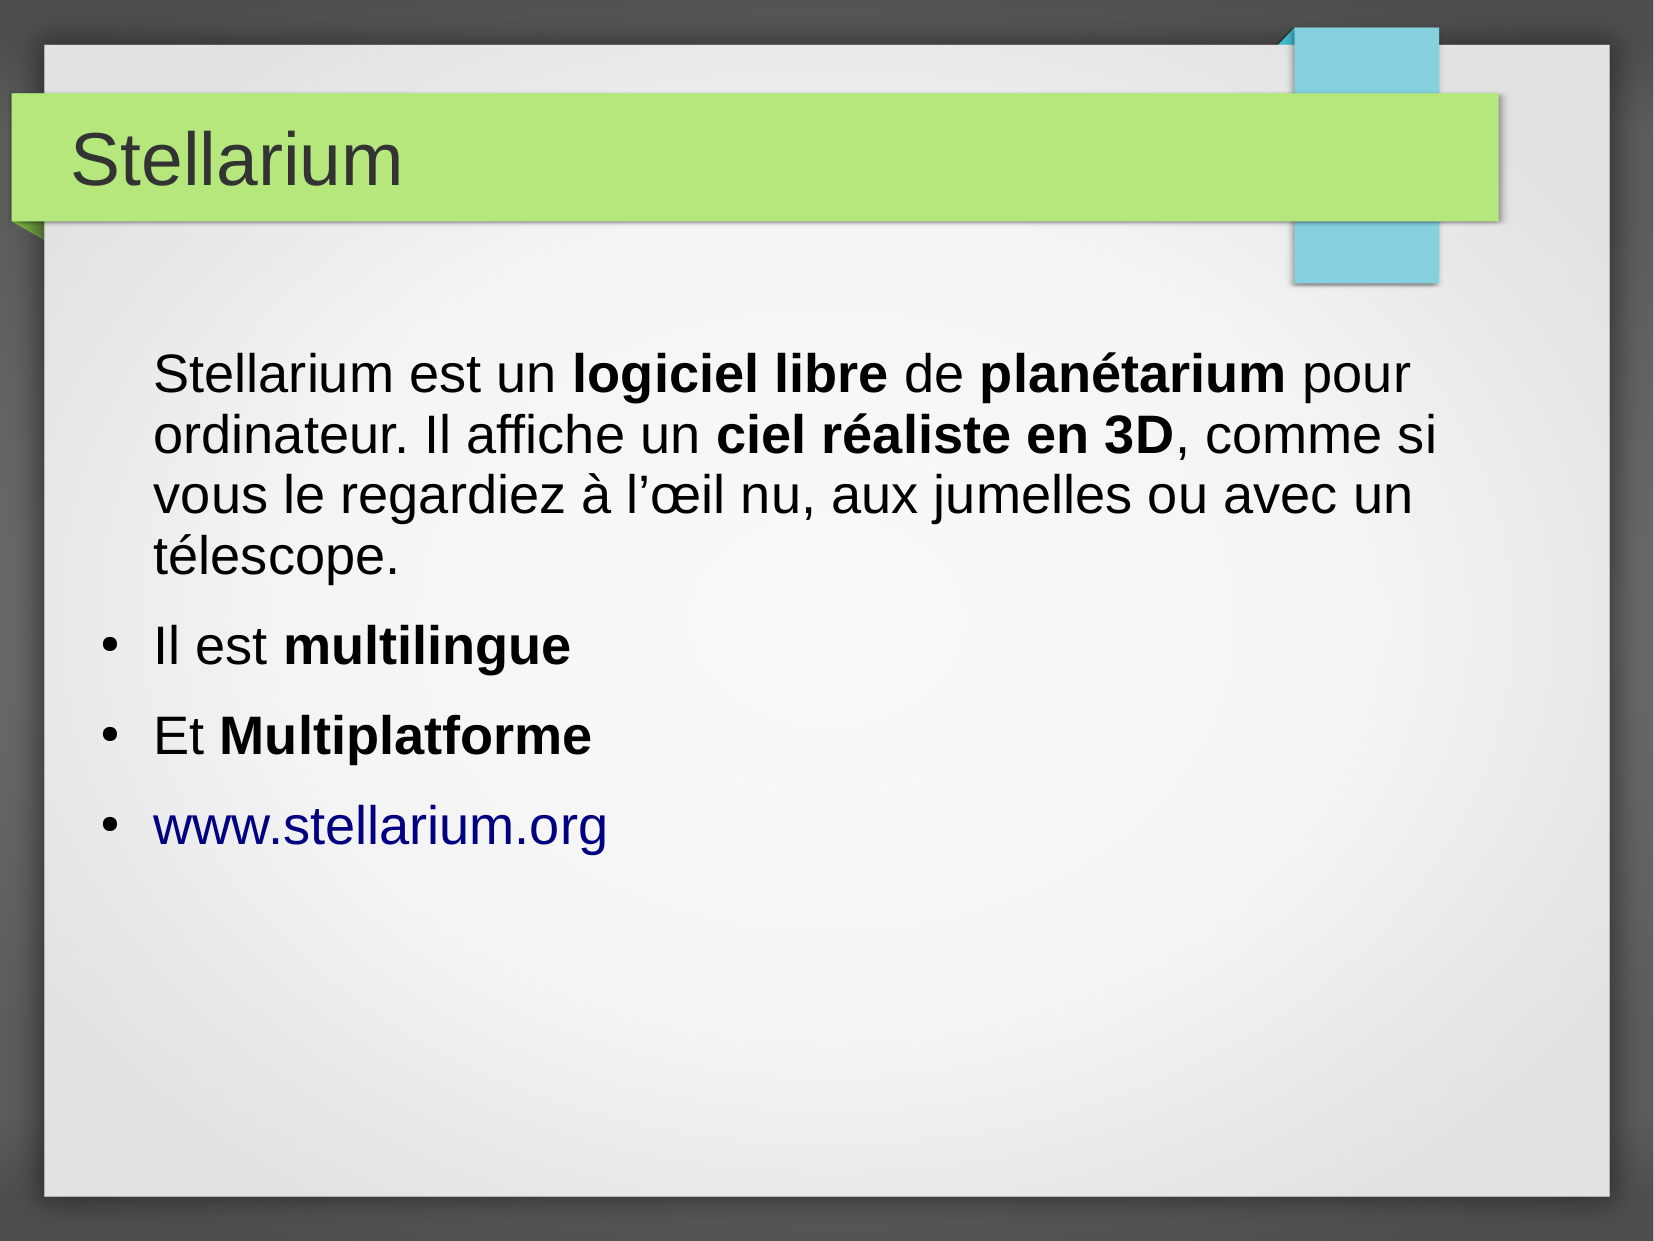

# Stellarium
Stellarium est un logiciel libre de planétarium pour ordinateur. Il affiche un ciel réaliste en 3D, comme si vous le regardiez à l’œil nu, aux jumelles ou avec un télescope.
Il est multilingue
Et Multiplatforme
www.stellarium.org